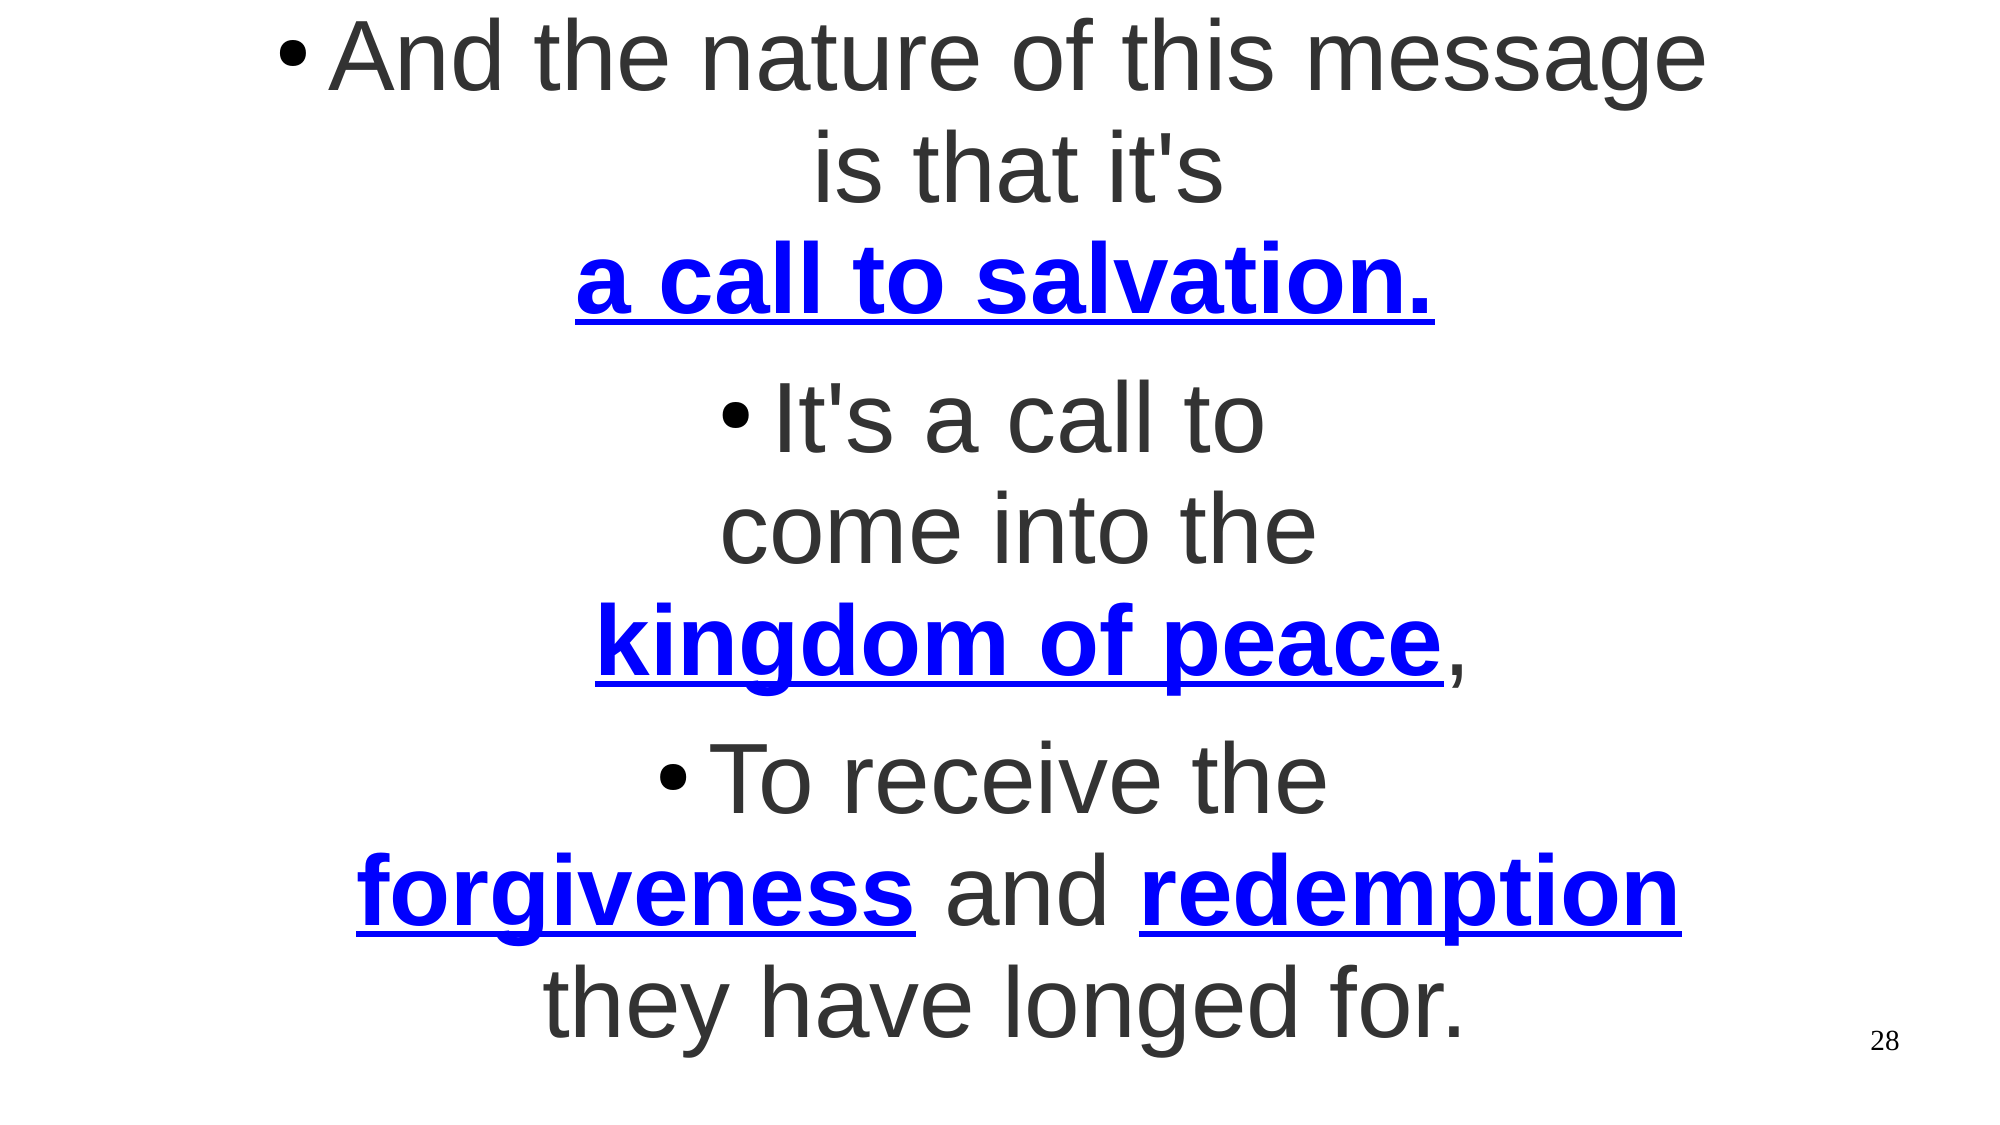

# And the nature of this message is that it's a call to salvation.
It's a call to
come into the
kingdom of peace,
To receive the
forgiveness and redemption
they have longed for.
28